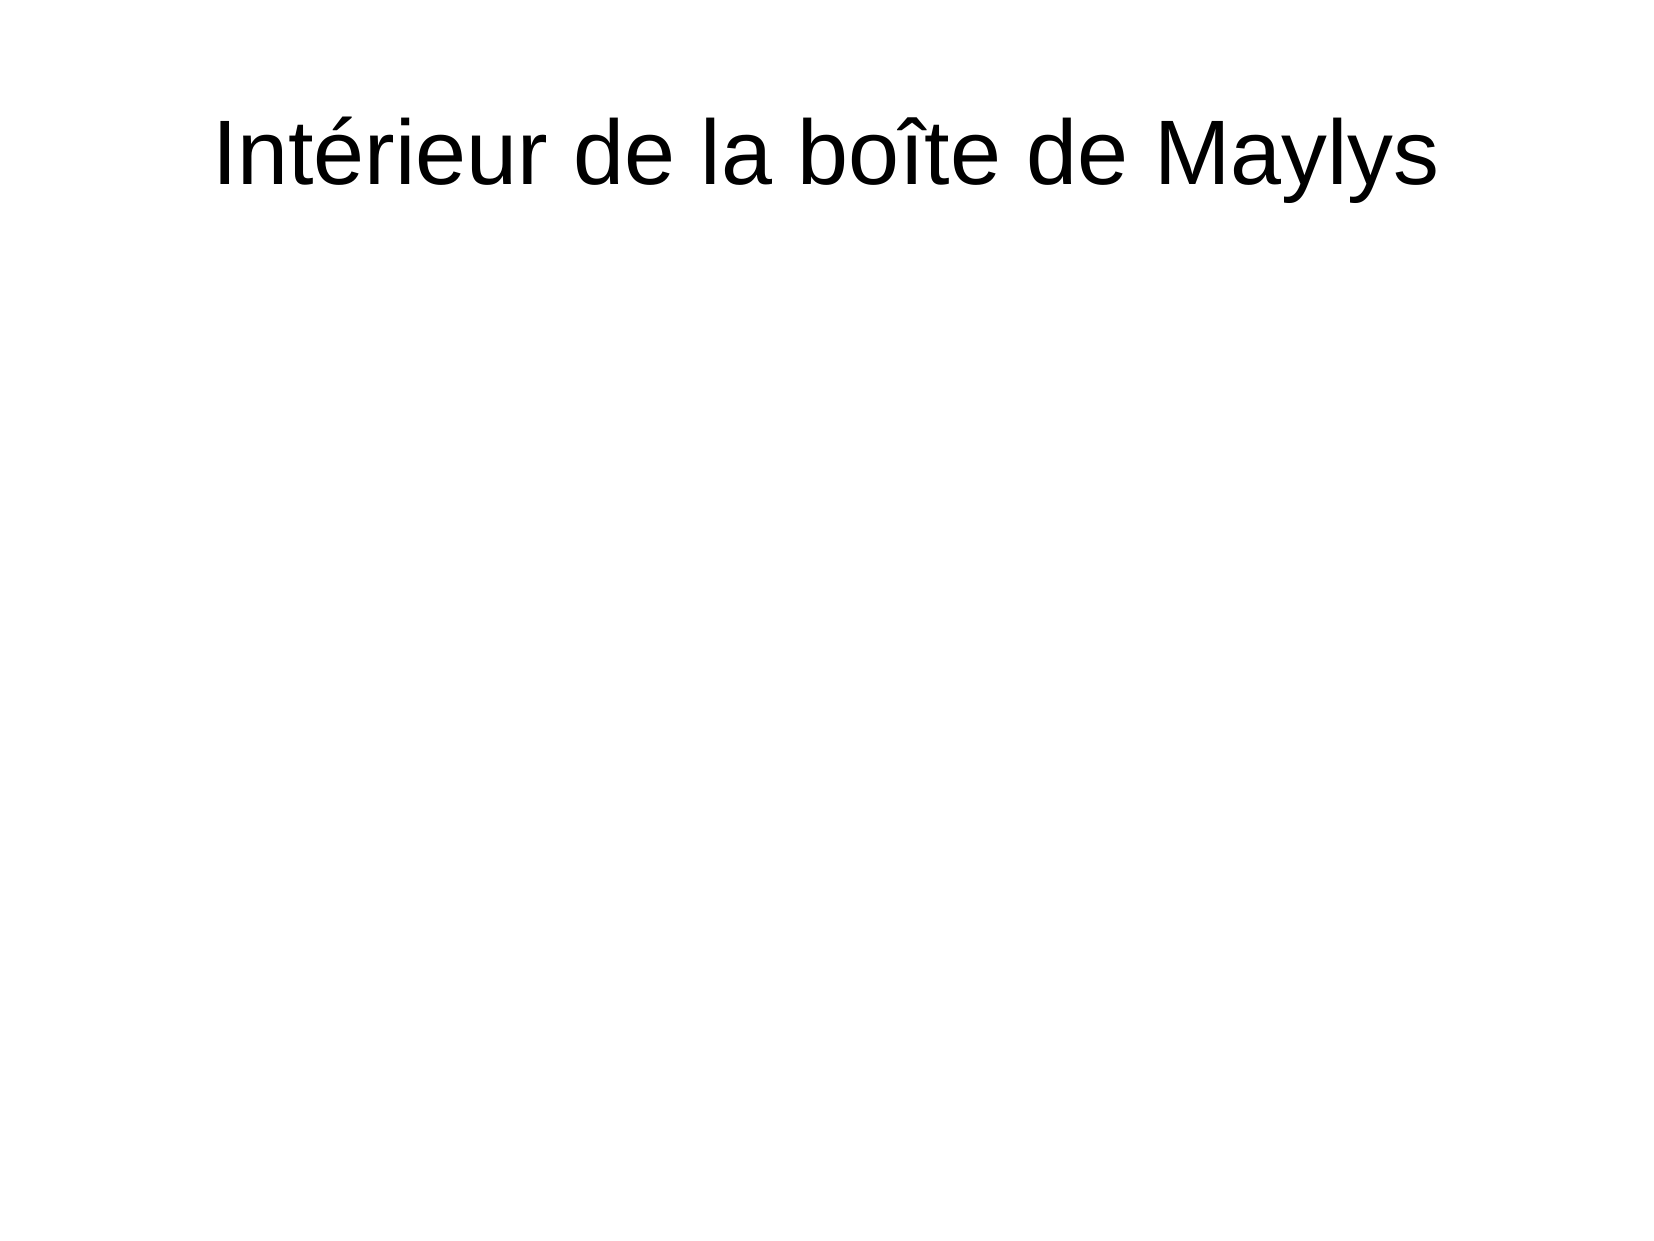

# Intérieur de la boîte de Maylys